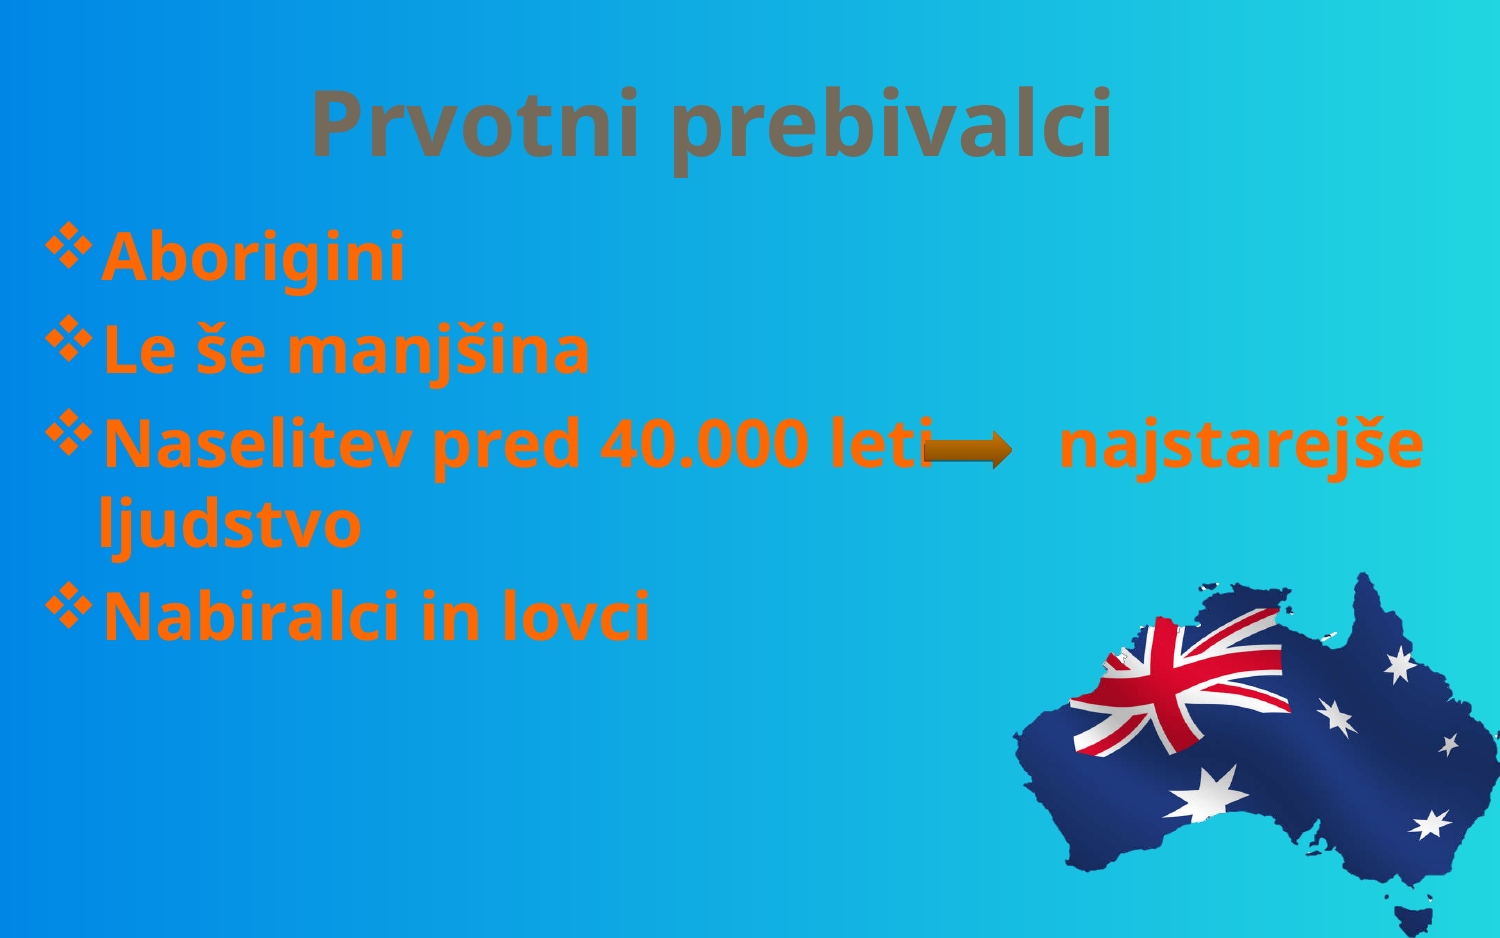

# Prvotni prebivalci
Aborigini
Le še manjšina
Naselitev pred 40.000 leti najstarejše ljudstvo
Nabiralci in lovci